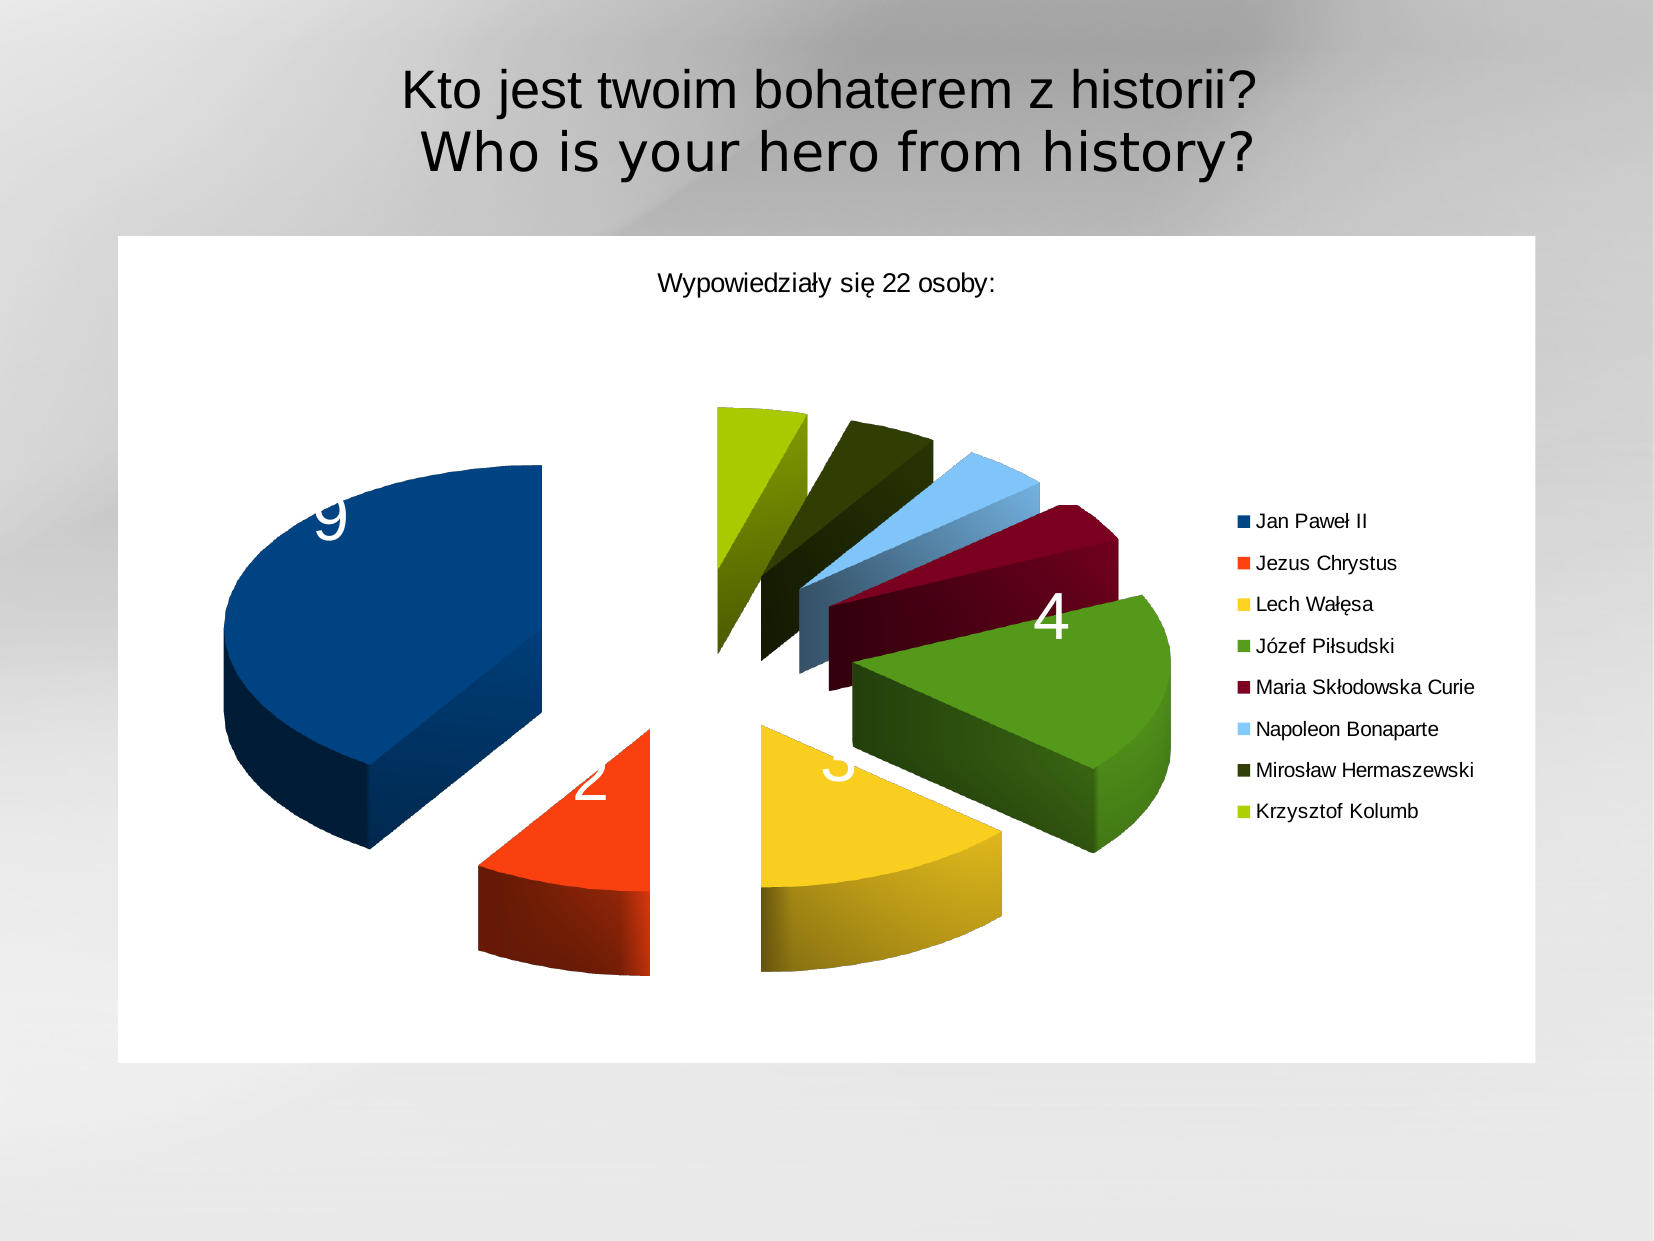

# Kto jest twoim bohaterem z historii? Who is your hero from history?
[unsupported chart]
1
1
1
1
9
4
3
2